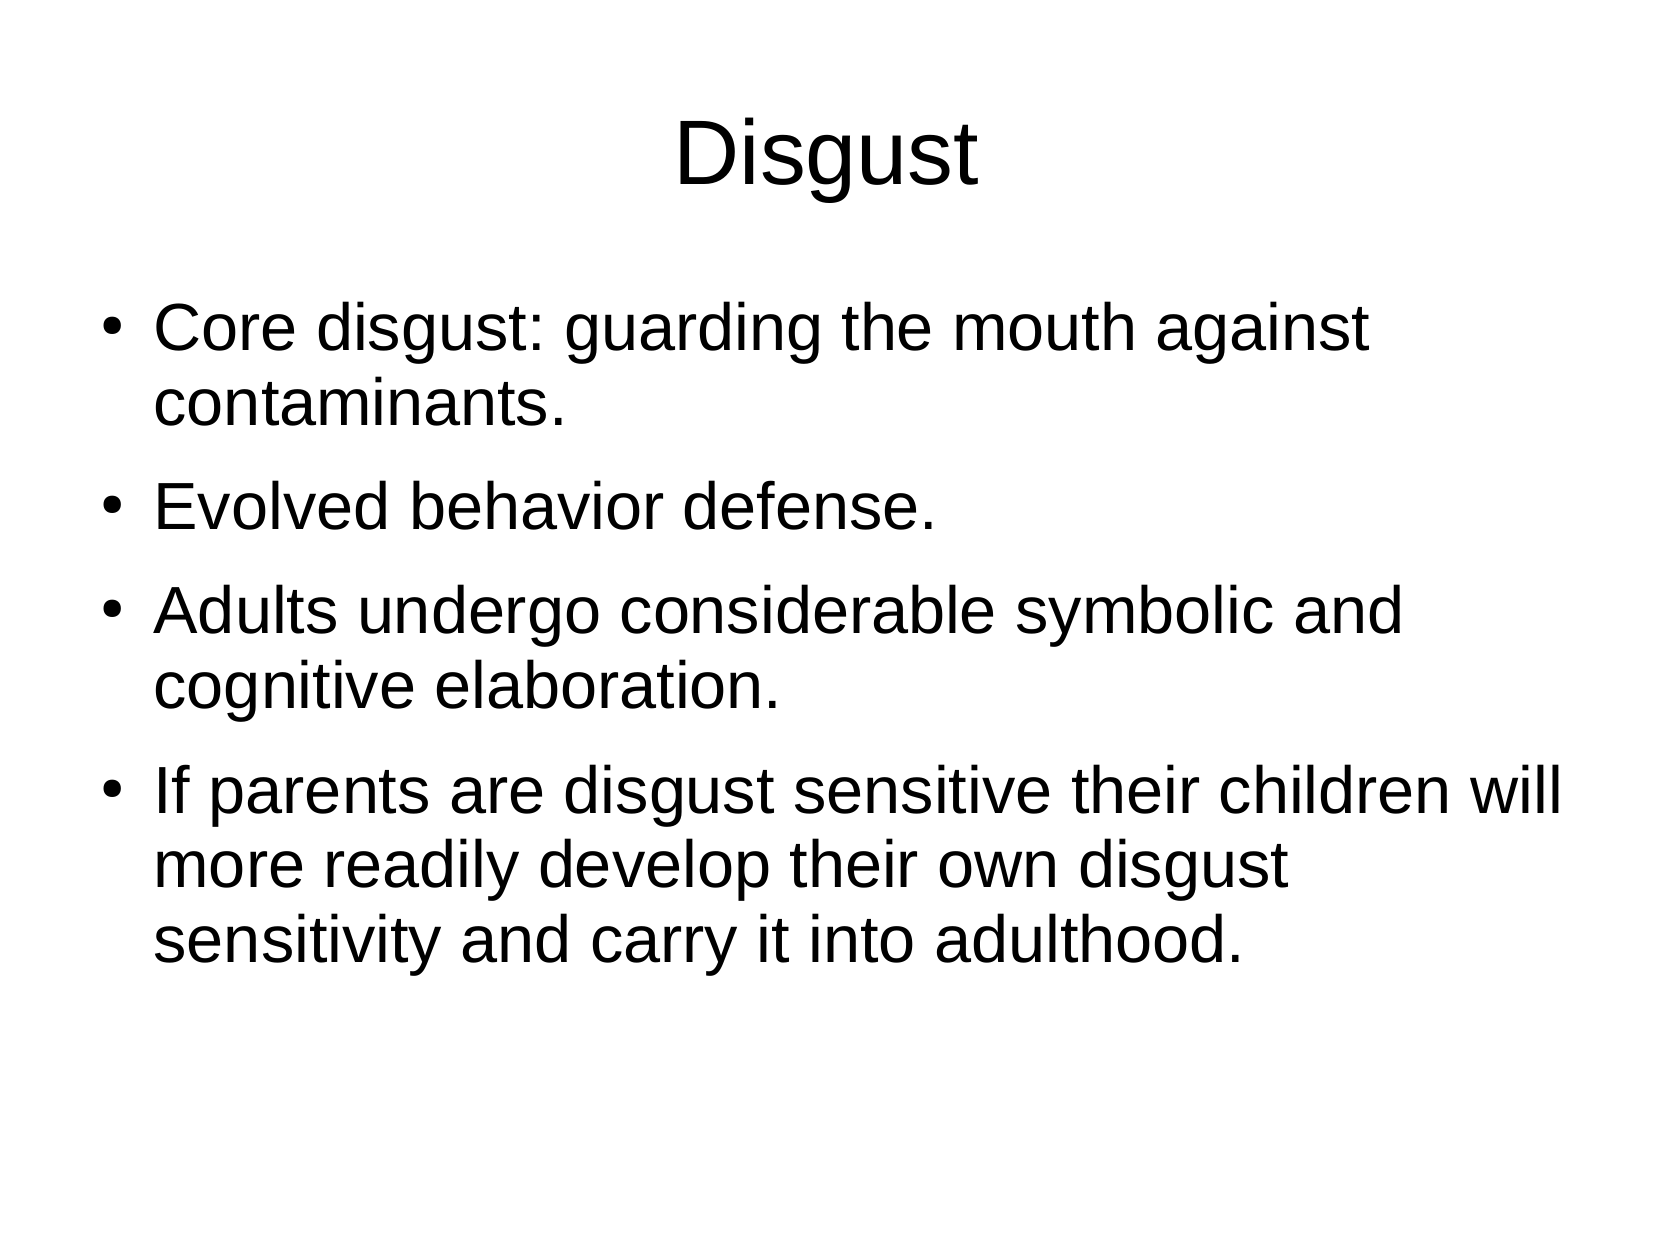

# Disgust
Core disgust: guarding the mouth against contaminants.
Evolved behavior defense.
Adults undergo considerable symbolic and cognitive elaboration.
If parents are disgust sensitive their children will more readily develop their own disgust sensitivity and carry it into adulthood.